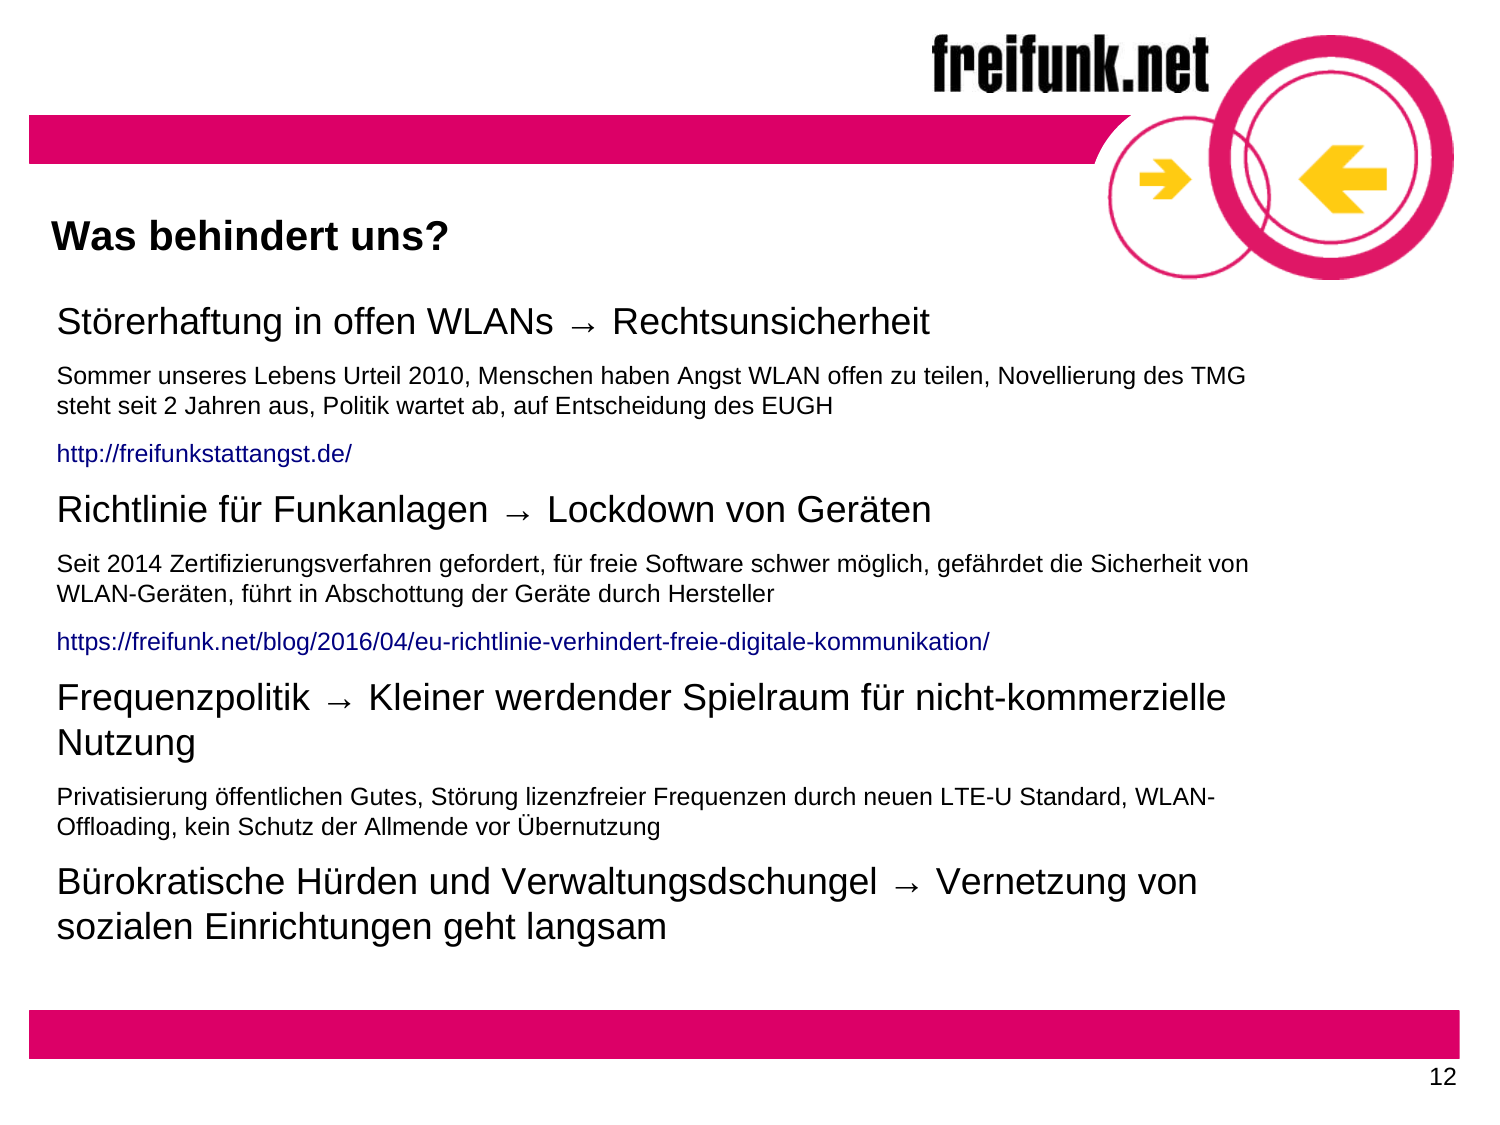

Was behindert uns?
Störerhaftung in offen WLANs → Rechtsunsicherheit
Sommer unseres Lebens Urteil 2010, Menschen haben Angst WLAN offen zu teilen, Novellierung des TMG steht seit 2 Jahren aus, Politik wartet ab, auf Entscheidung des EUGH
http://freifunkstattangst.de/
Richtlinie für Funkanlagen → Lockdown von Geräten
Seit 2014 Zertifizierungsverfahren gefordert, für freie Software schwer möglich, gefährdet die Sicherheit von WLAN-Geräten, führt in Abschottung der Geräte durch Hersteller
https://freifunk.net/blog/2016/04/eu-richtlinie-verhindert-freie-digitale-kommunikation/
Frequenzpolitik → Kleiner werdender Spielraum für nicht-kommerzielle Nutzung
Privatisierung öffentlichen Gutes, Störung lizenzfreier Frequenzen durch neuen LTE-U Standard, WLAN-Offloading, kein Schutz der Allmende vor Übernutzung
Bürokratische Hürden und Verwaltungsdschungel → Vernetzung von sozialen Einrichtungen geht langsam
12